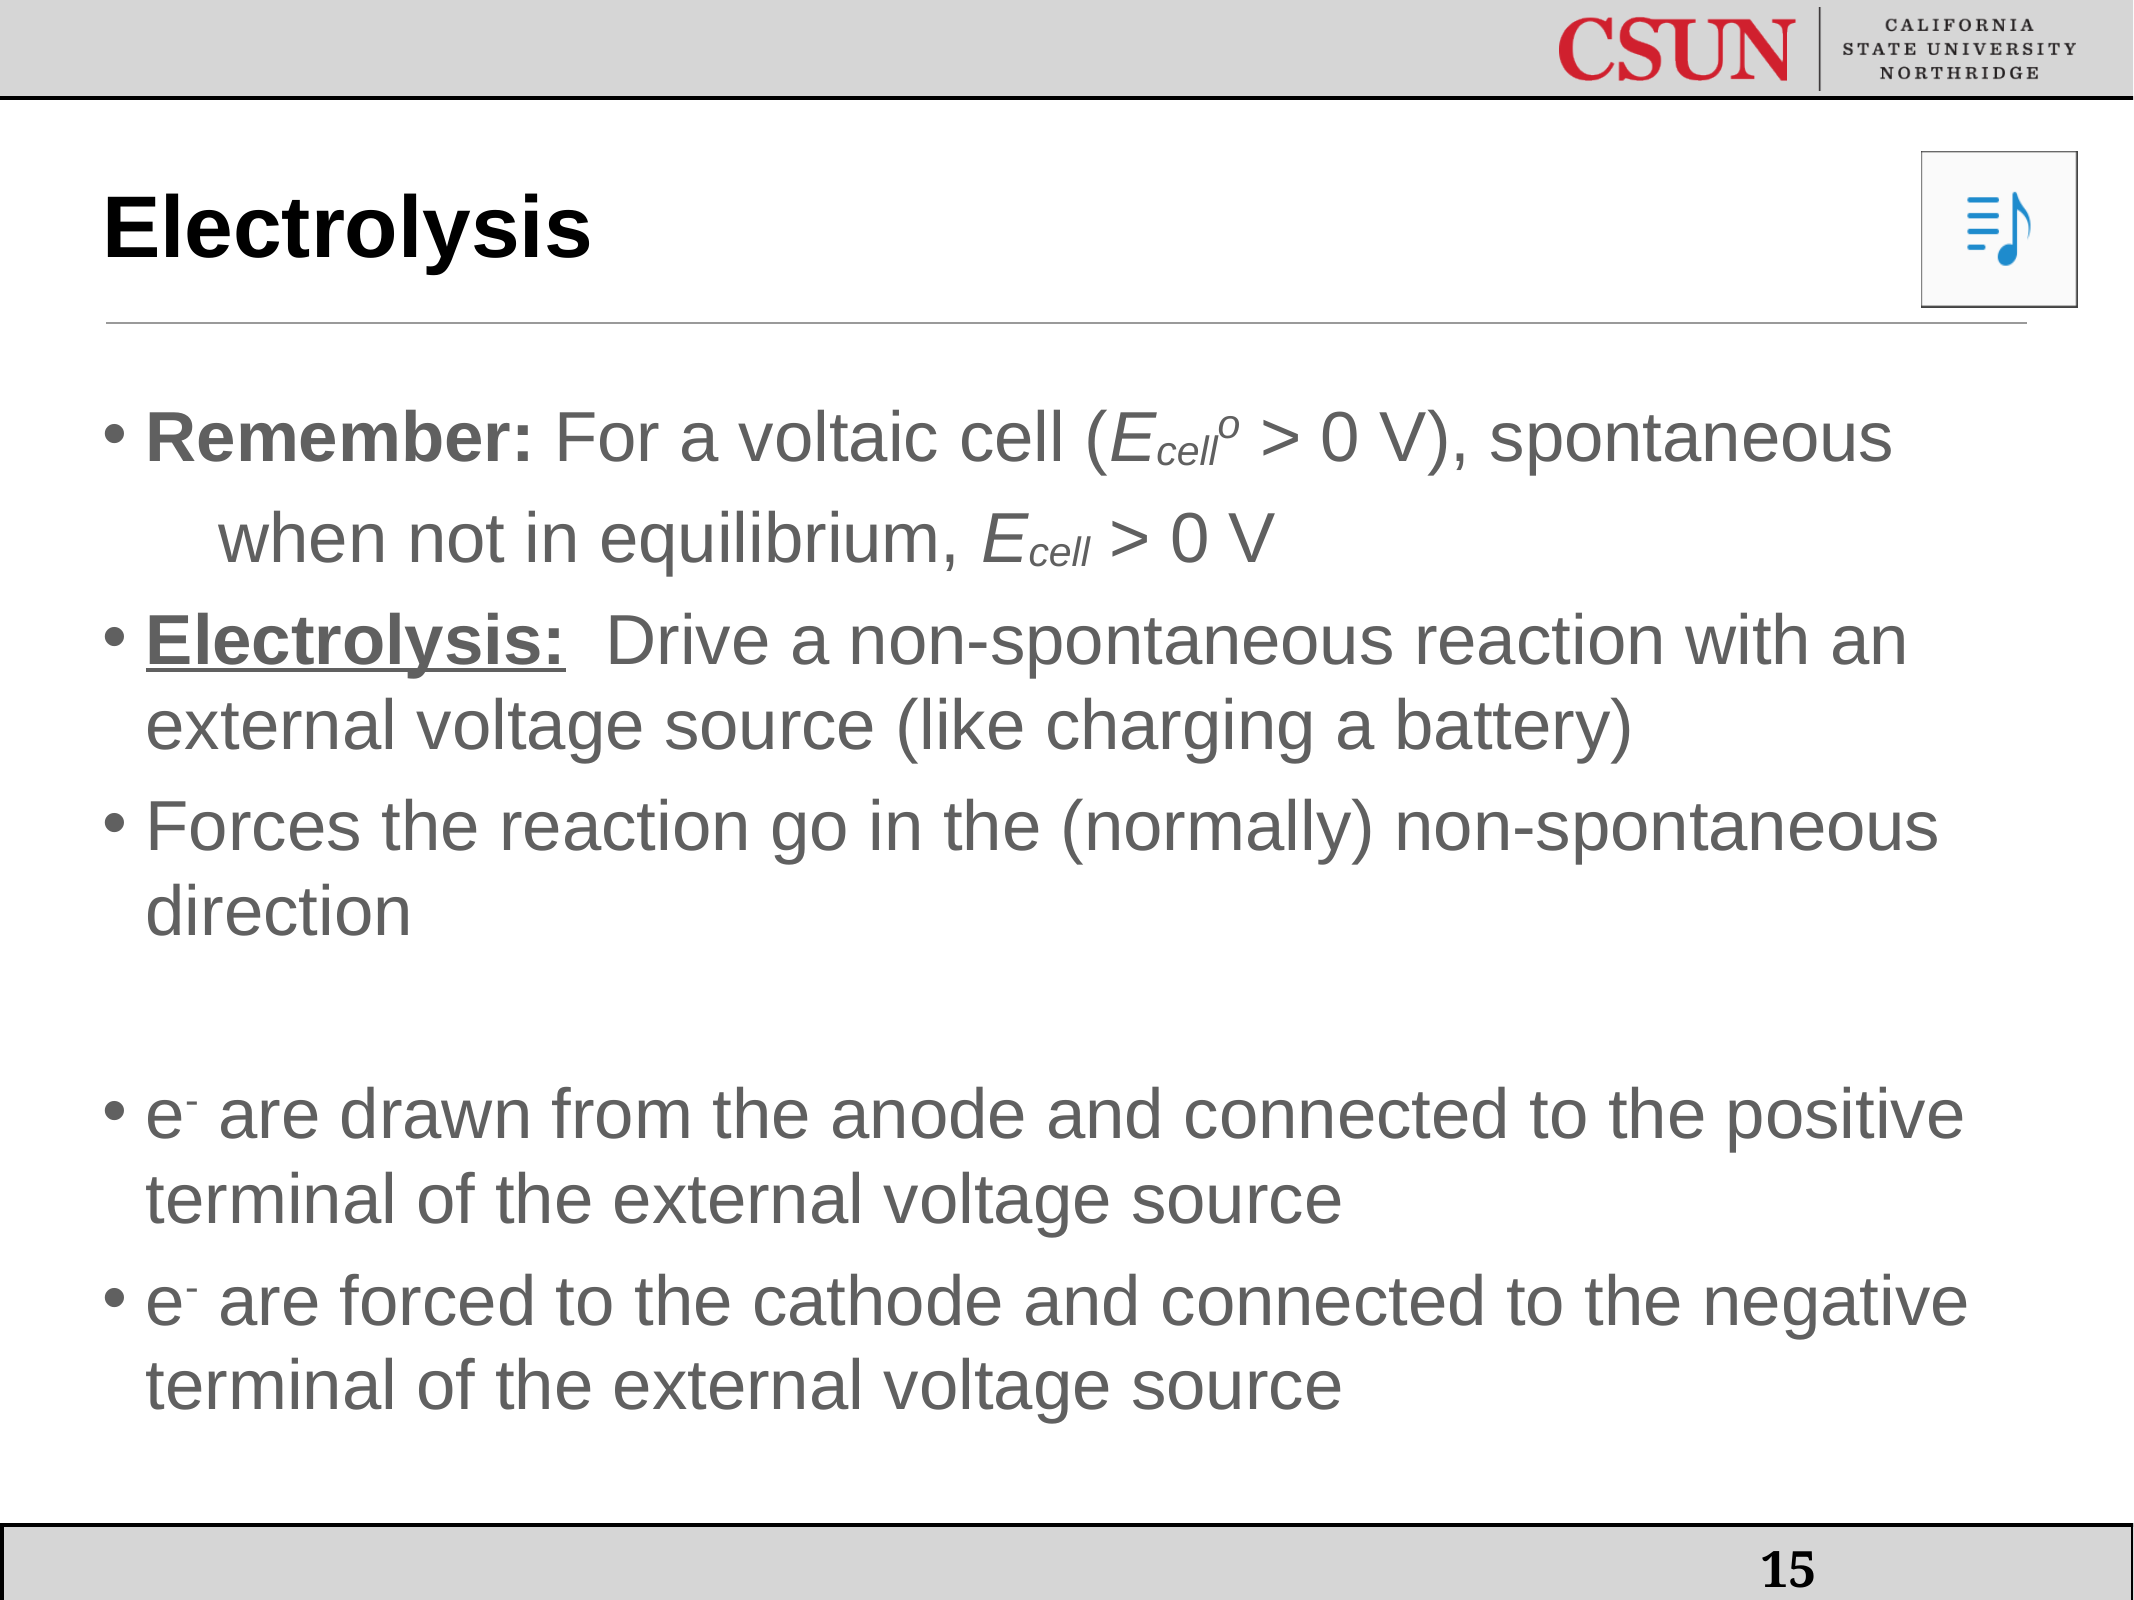

# Electrolysis
Remember: For a voltaic cell (Ecello > 0 V), spontaneous
when not in equilibrium, Ecell > 0 V
Electrolysis: Drive a non-spontaneous reaction with an external voltage source (like charging a battery)
Forces the reaction go in the (normally) non-spontaneous direction
e- are drawn from the anode and connected to the positive terminal of the external voltage source
e- are forced to the cathode and connected to the negative terminal of the external voltage source
15